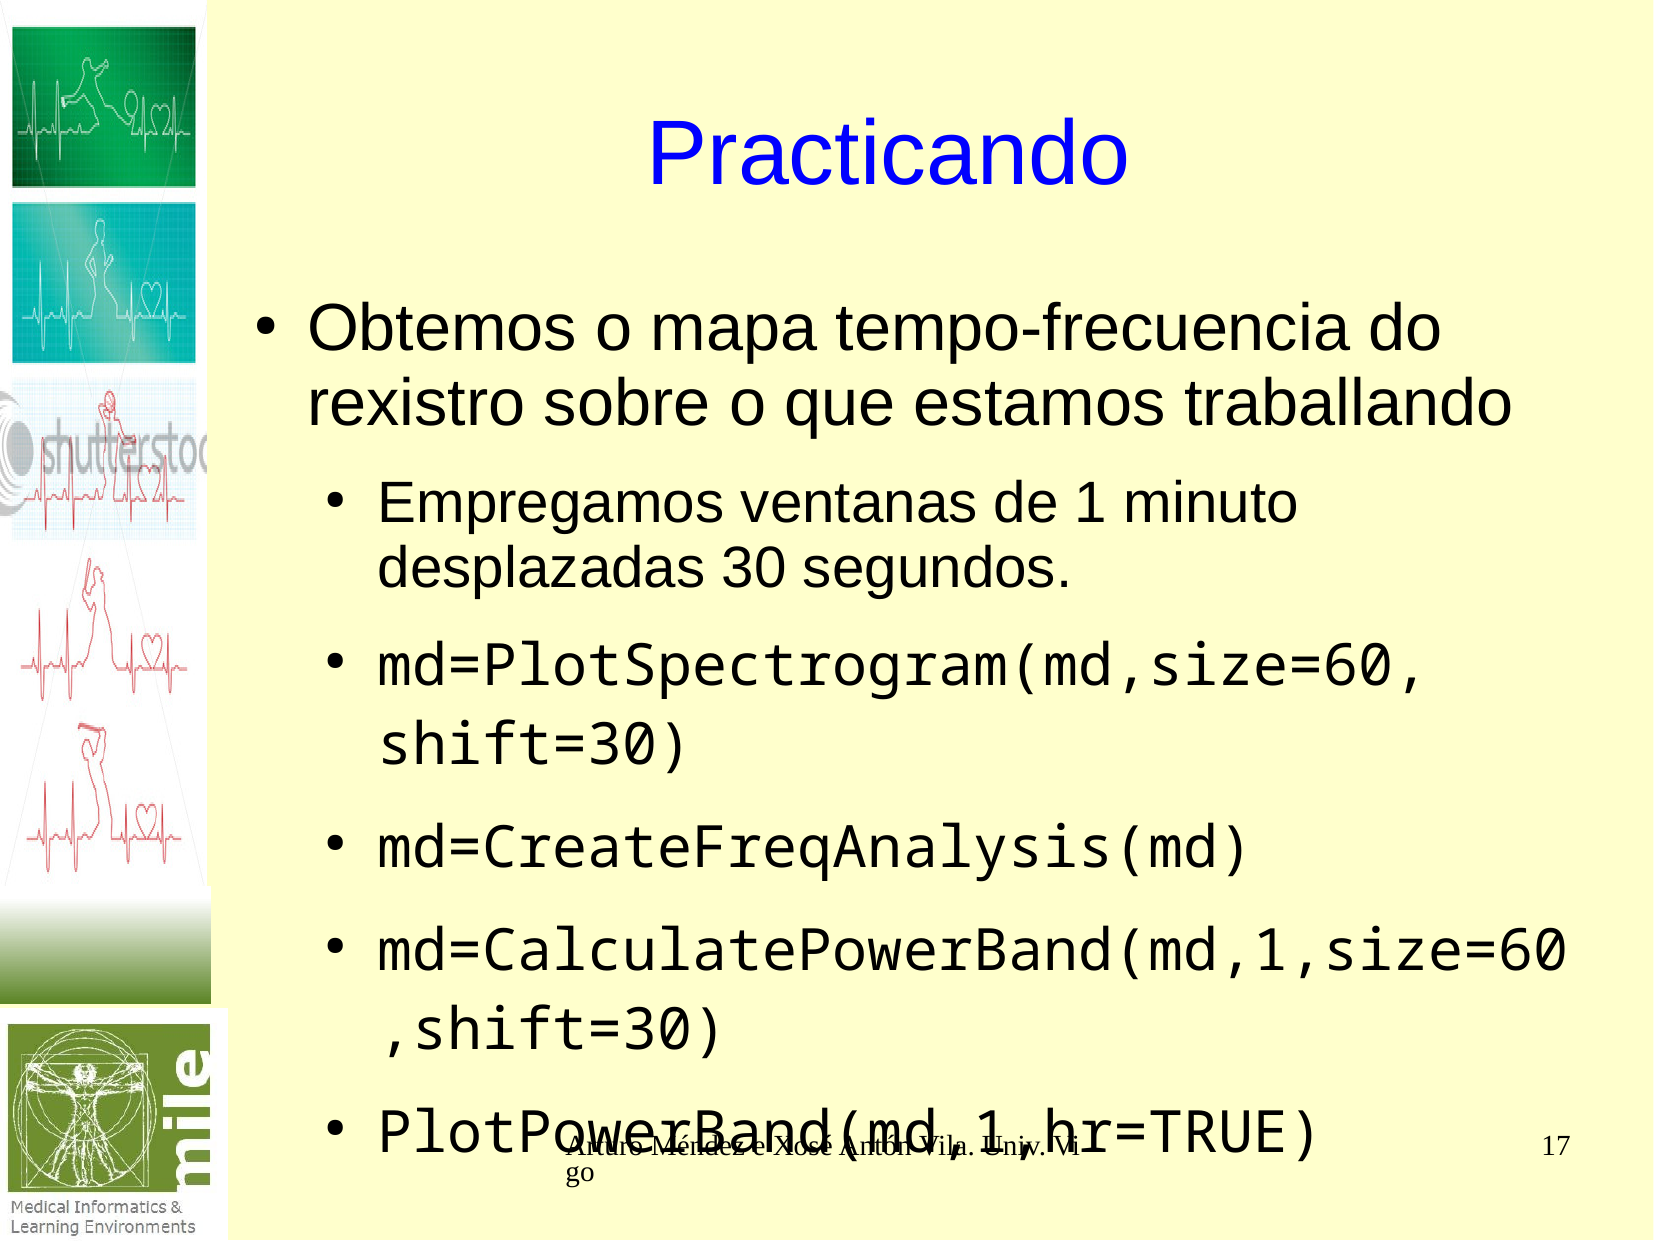

# Practicando
Obtemos o mapa tempo-frecuencia do rexistro sobre o que estamos traballando
Empregamos ventanas de 1 minuto desplazadas 30 segundos.
md=PlotSpectrogram(md,size=60, shift=30)
md=CreateFreqAnalysis(md)
md=CalculatePowerBand(md,1,size=60,shift=30)
PlotPowerBand(md,1,hr=TRUE)
Arturo Méndez e Xosé Antón Vila. Univ. Vigo
17